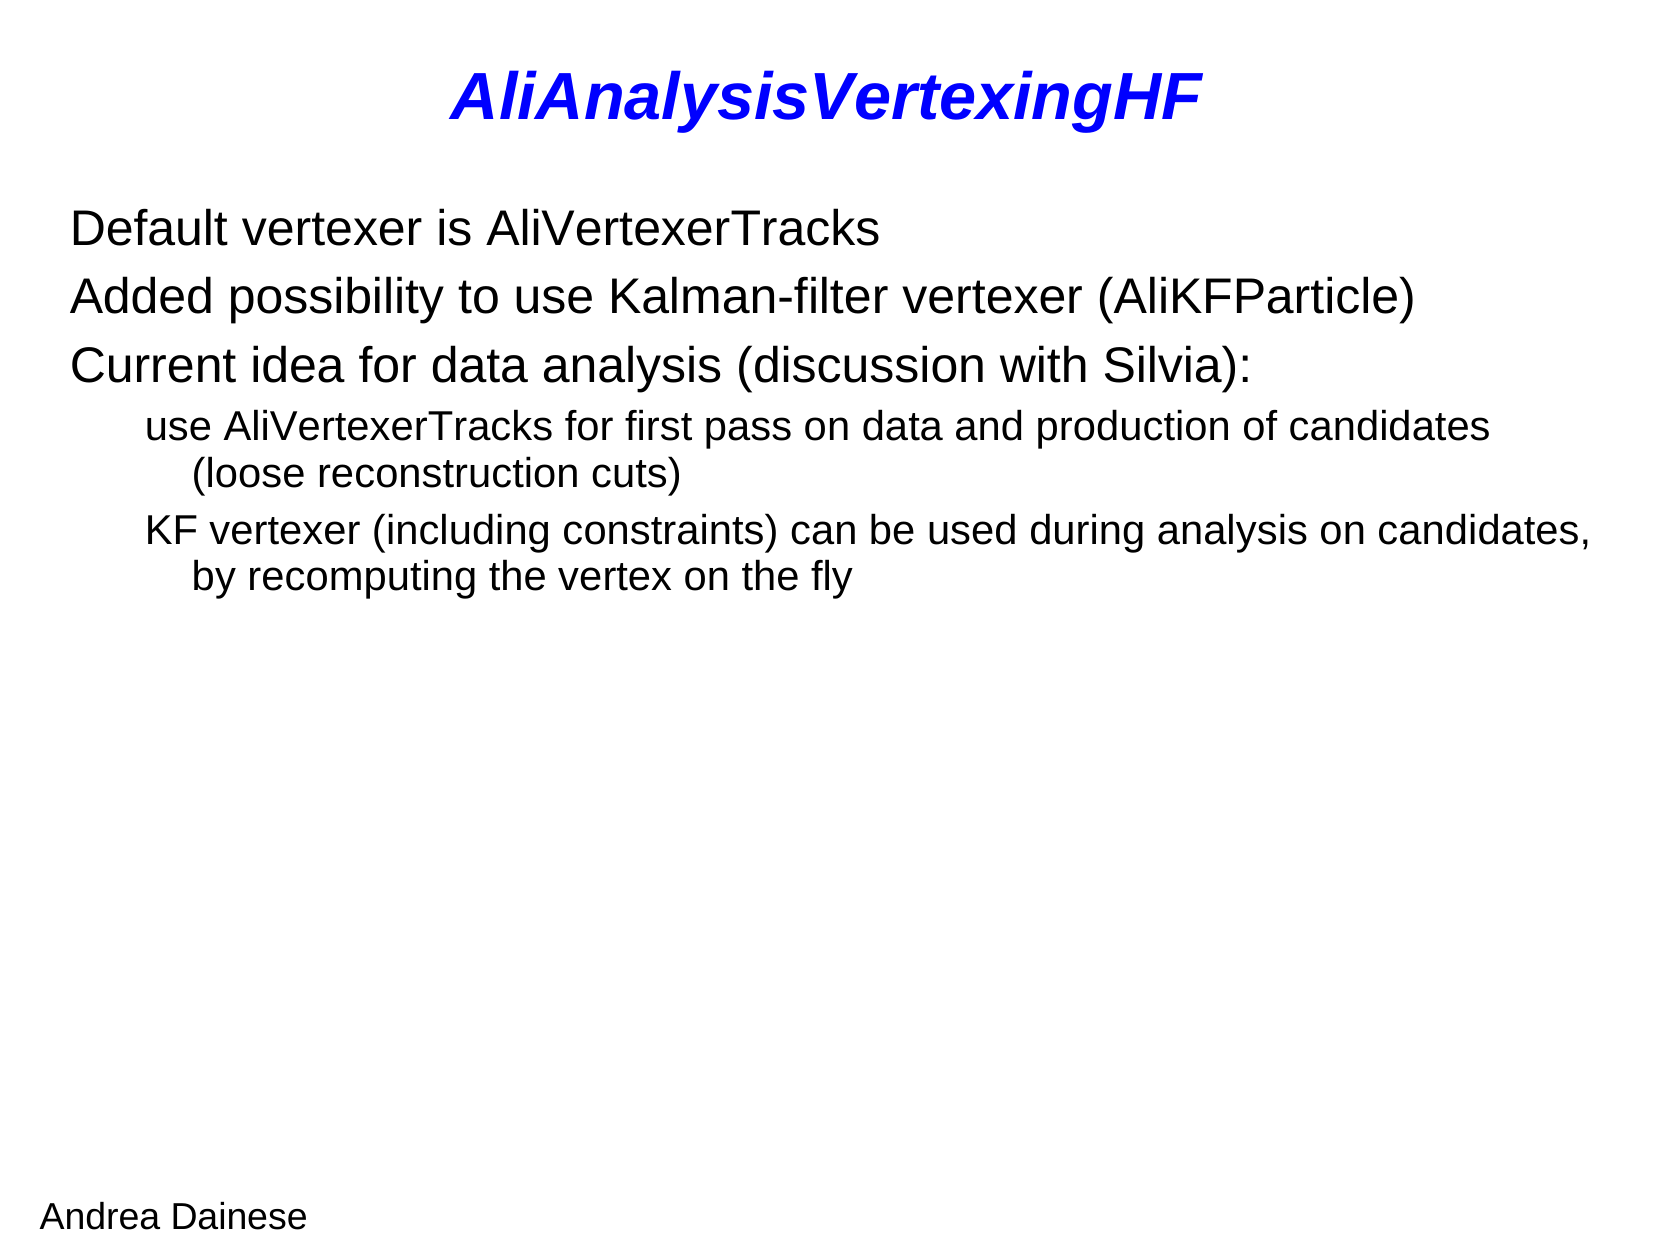

# AliAnalysisVertexingHF
Default vertexer is AliVertexerTracks
Added possibility to use Kalman-filter vertexer (AliKFParticle)
Current idea for data analysis (discussion with Silvia):
use AliVertexerTracks for first pass on data and production of candidates (loose reconstruction cuts)
KF vertexer (including constraints) can be used during analysis on candidates, by recomputing the vertex on the fly
Andrea Dainese